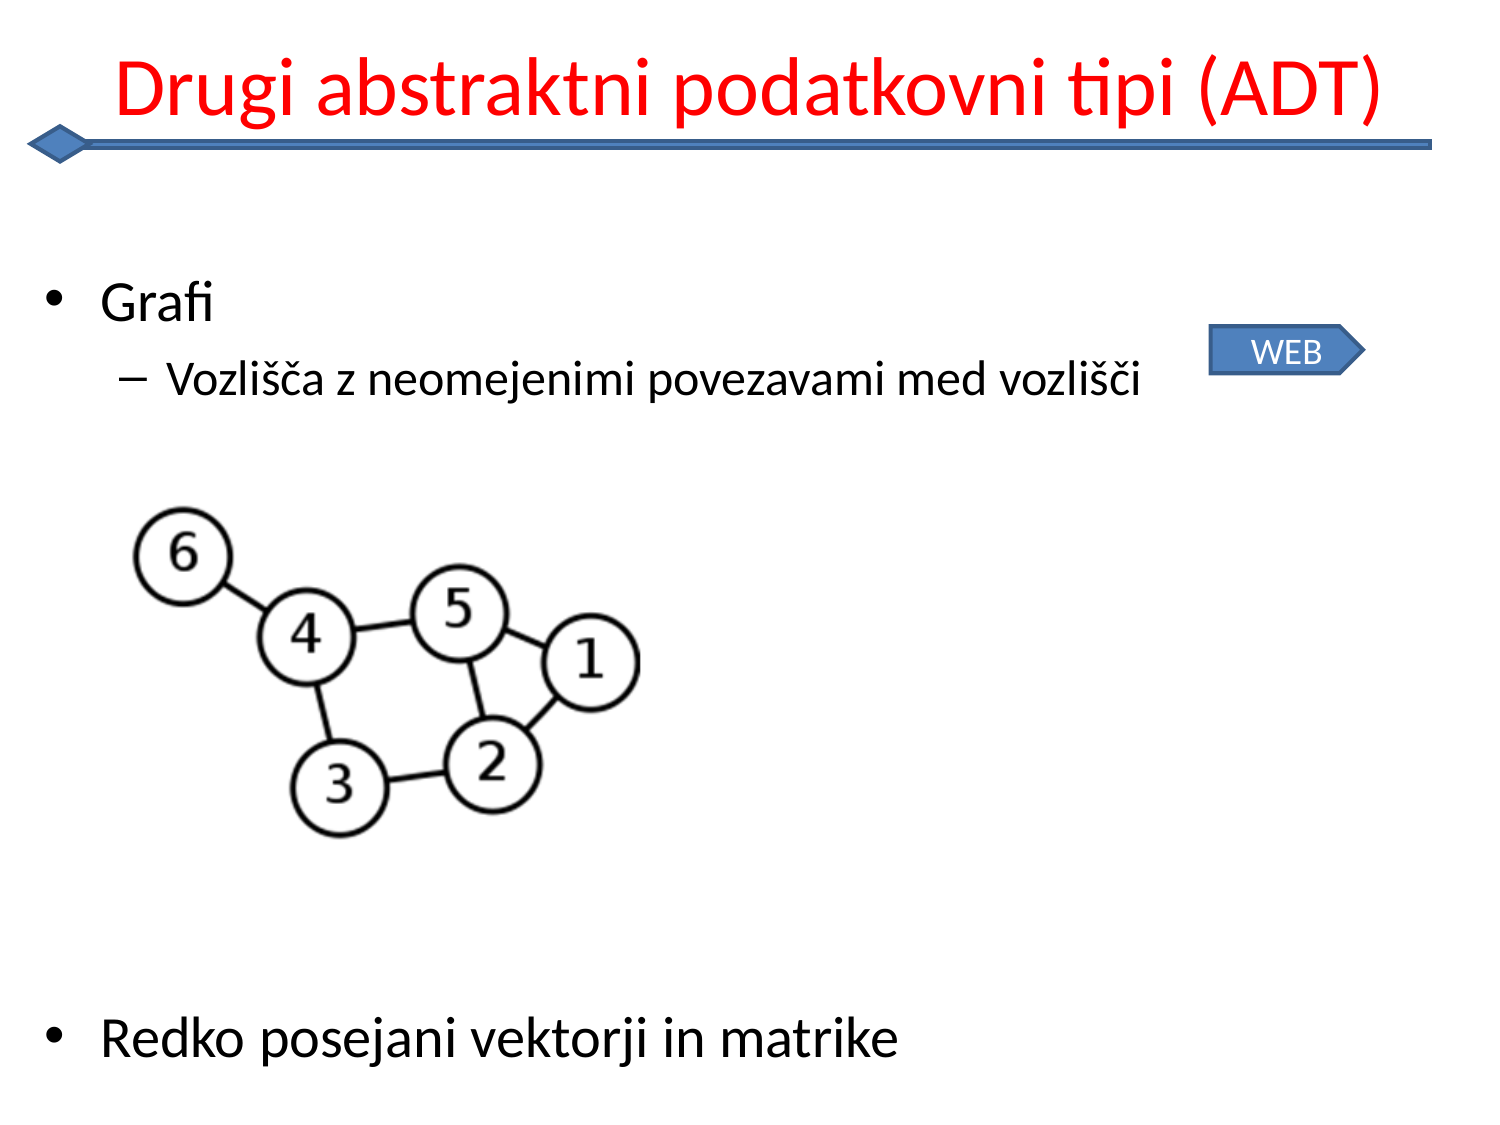

# Drugi abstraktni podatkovni tipi (ADT)
Grafi
Vozlišča z neomejenimi povezavami med vozlišči
Redko posejani vektorji in matrike
WEB